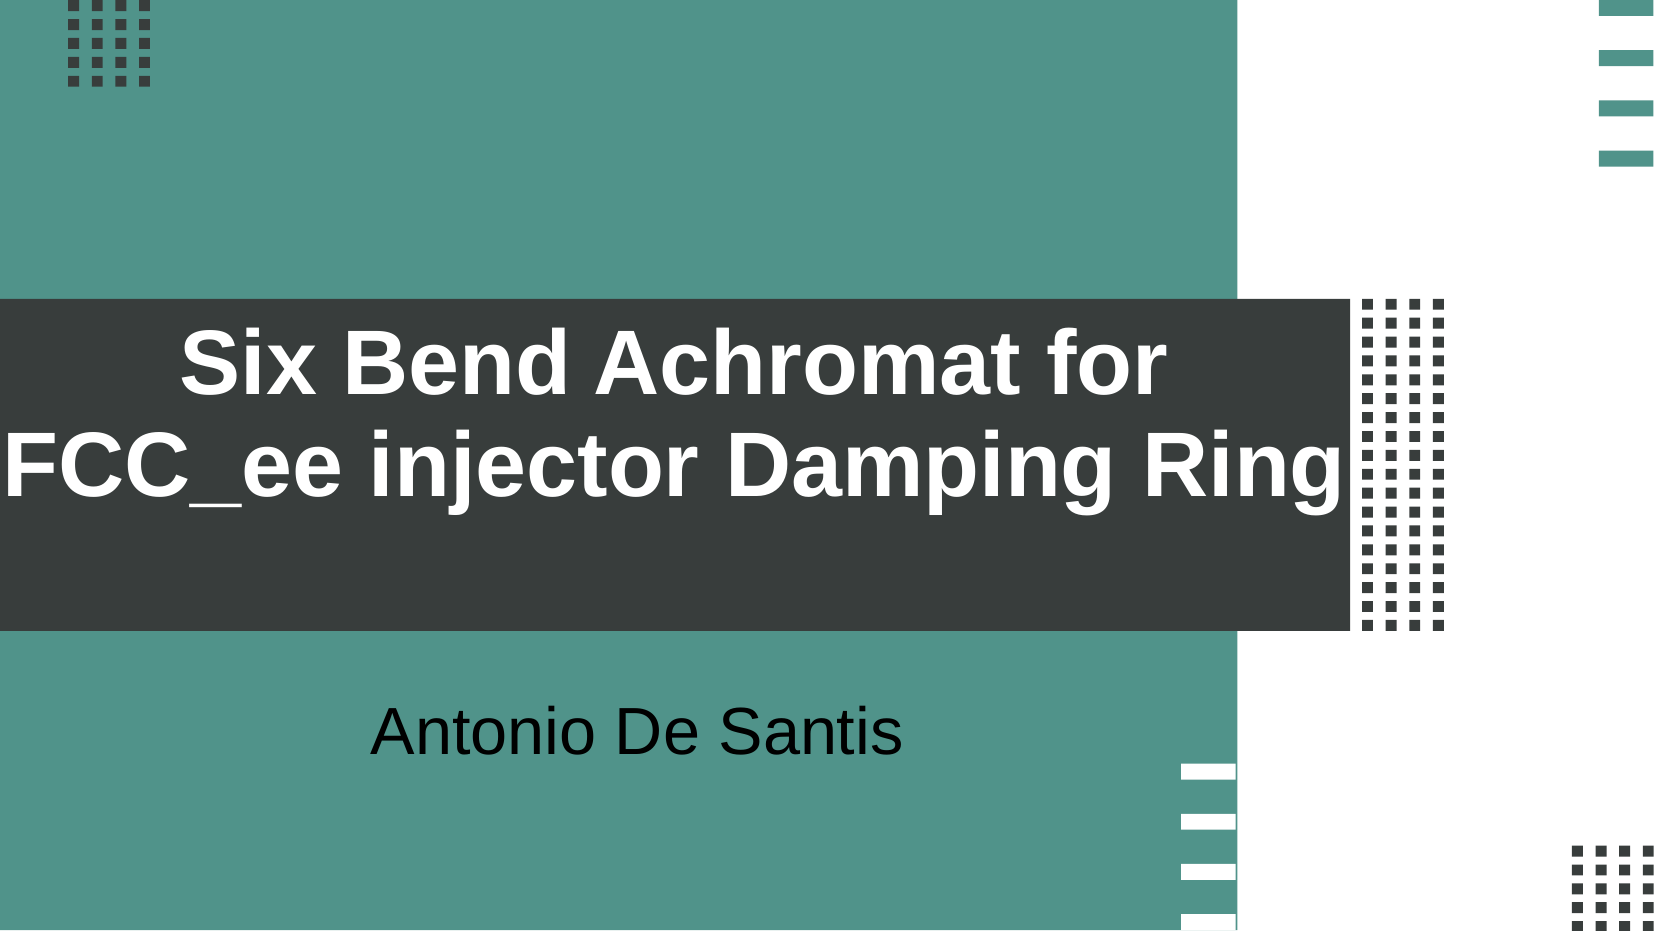

# Six Bend Achromat for FCC_ee injector Damping Ring
Antonio De Santis